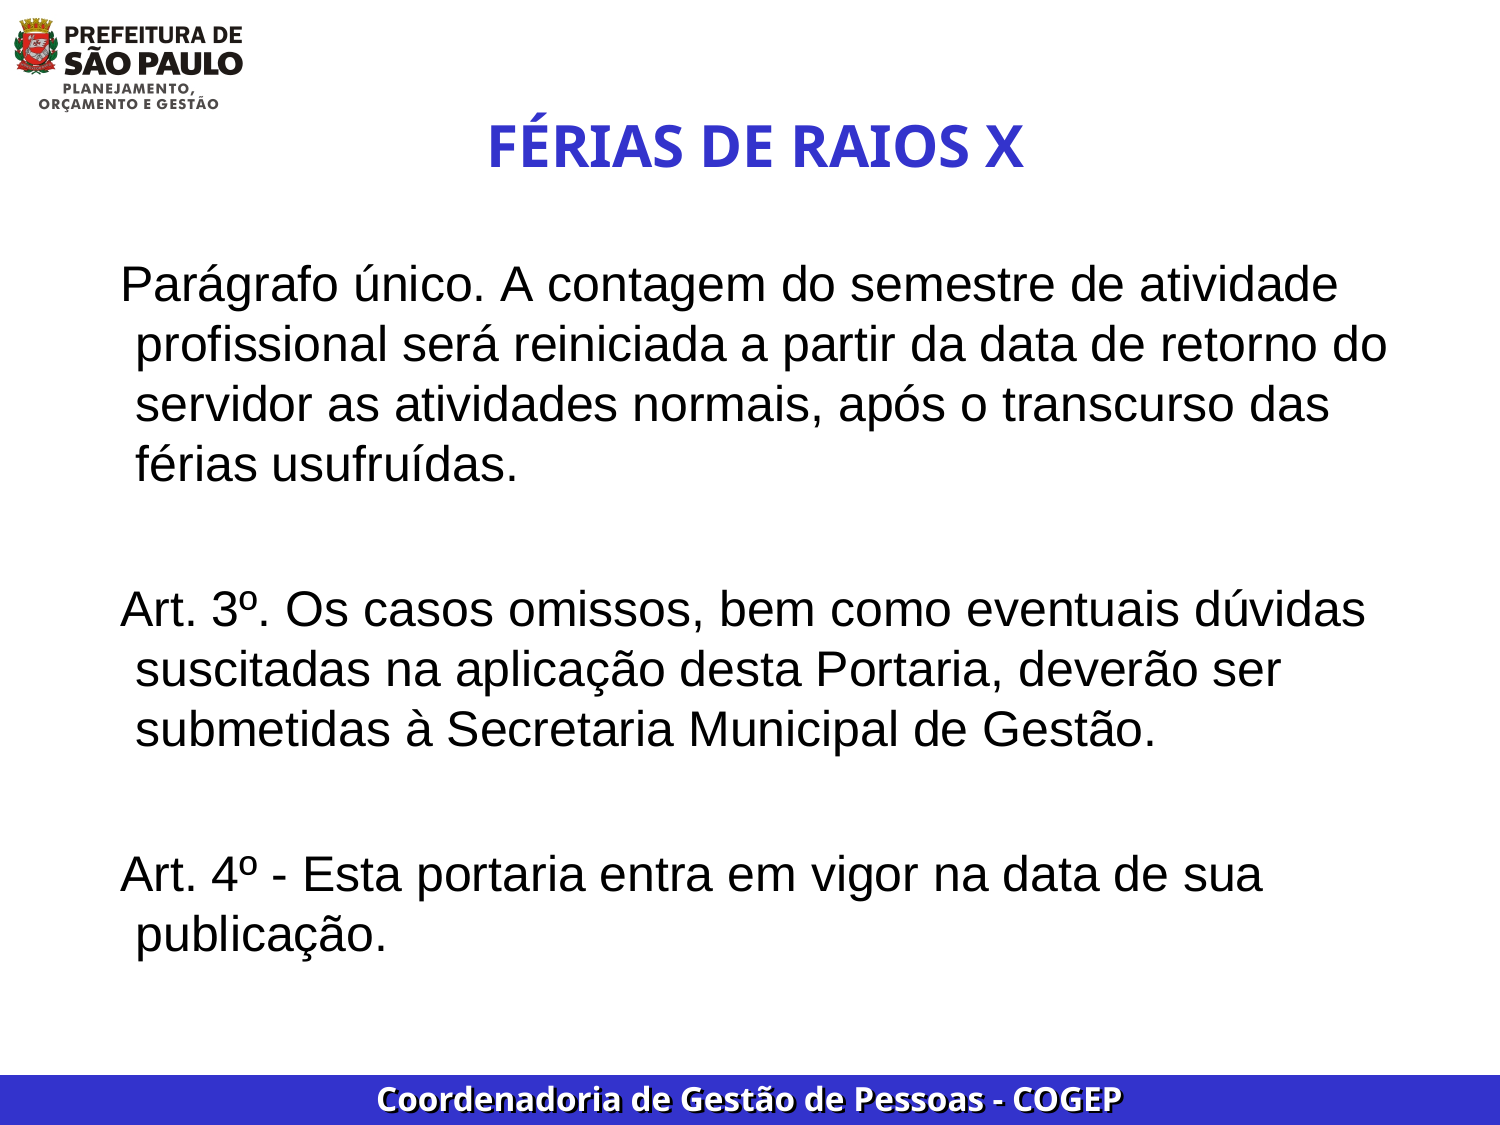

# FÉRIAS DE RAIOS X
Parágrafo único. A contagem do semestre de atividade profissional será reiniciada a partir da data de retorno do servidor as atividades normais, após o transcurso das férias usufruídas.
Art. 3º. Os casos omissos, bem como eventuais dúvidas suscitadas na aplicação desta Portaria, deverão ser submetidas à Secretaria Municipal de Gestão.
Art. 4º - Esta portaria entra em vigor na data de sua publicação.